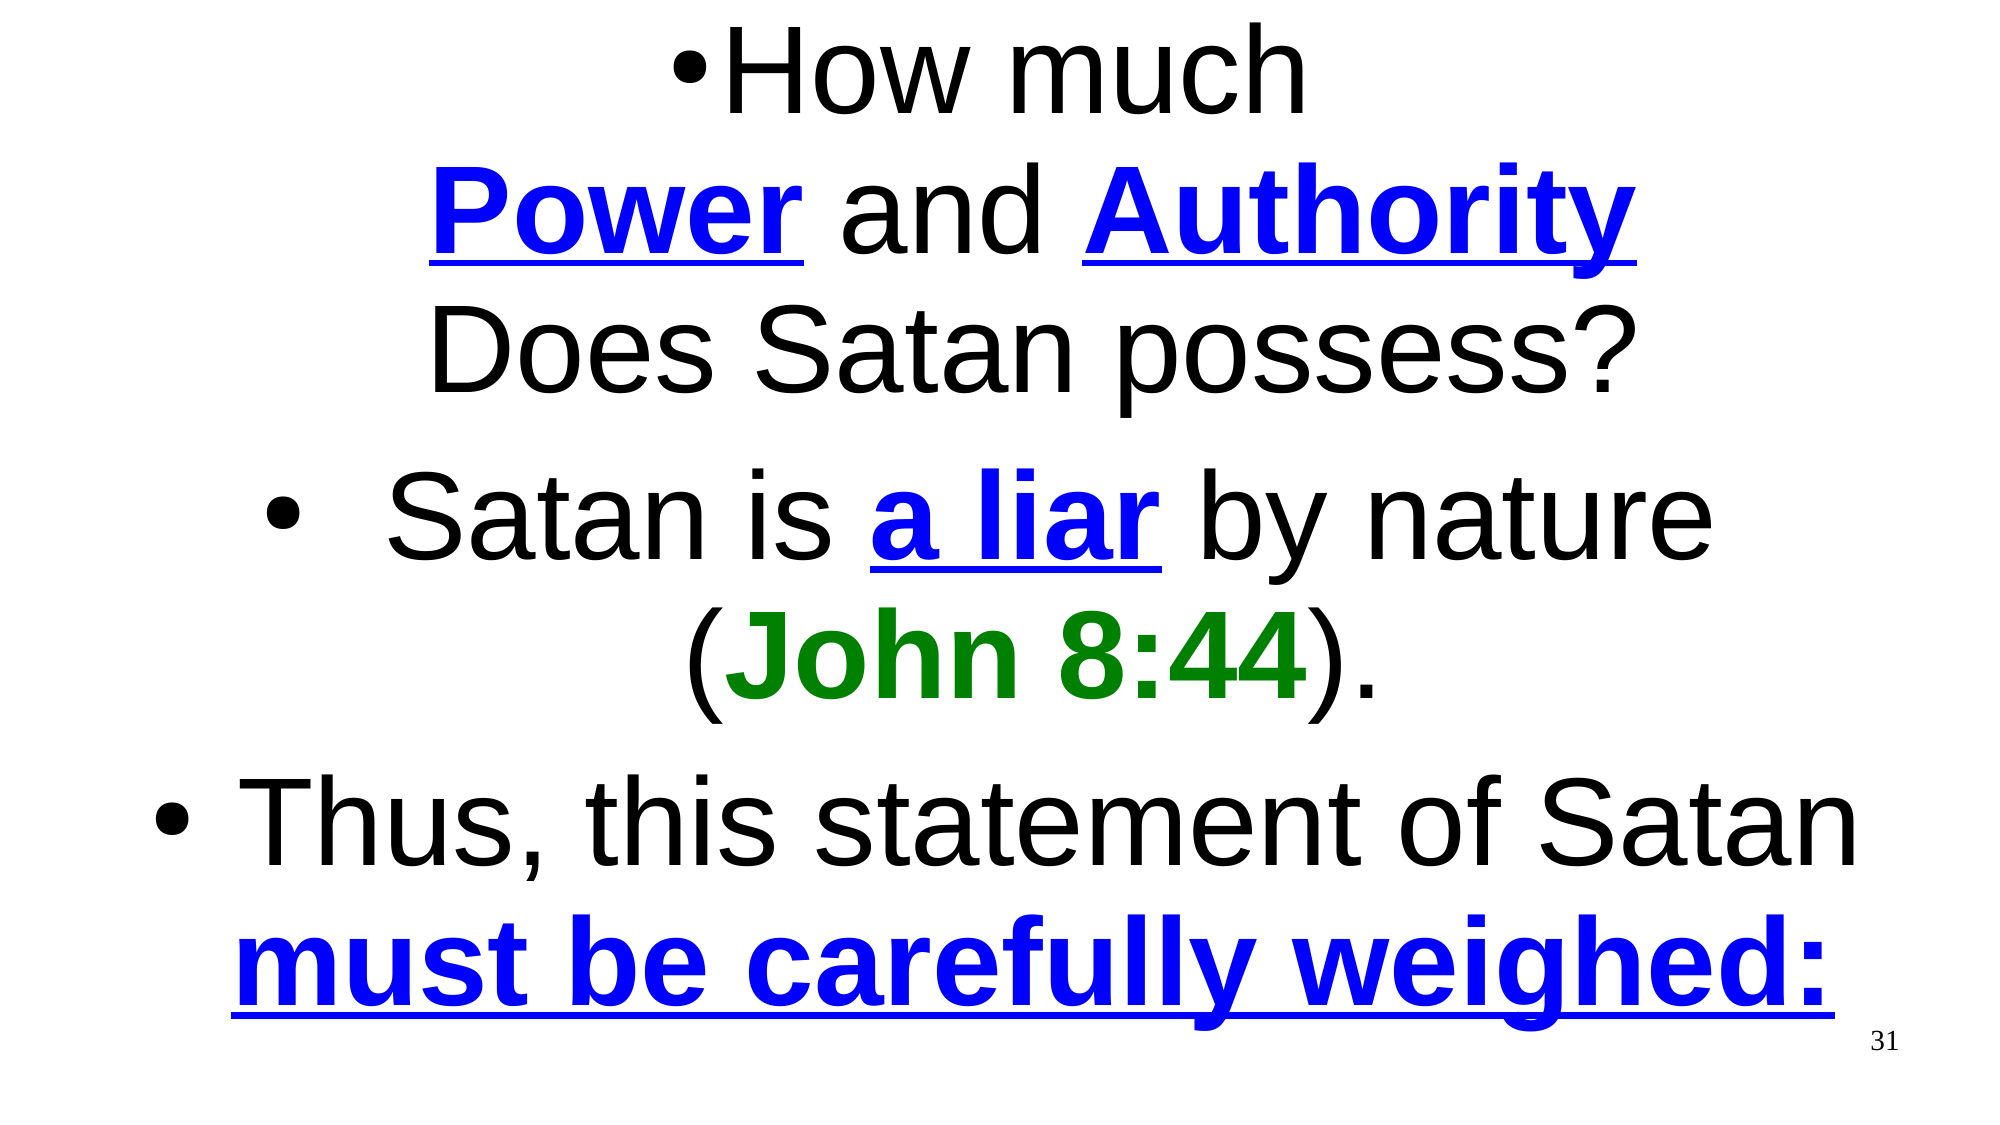

# How much Power and Authority Does Satan possess?
 Satan is a liar by nature
(John 8:44).
 Thus, this statement of Satan
must be carefully weighed:
31